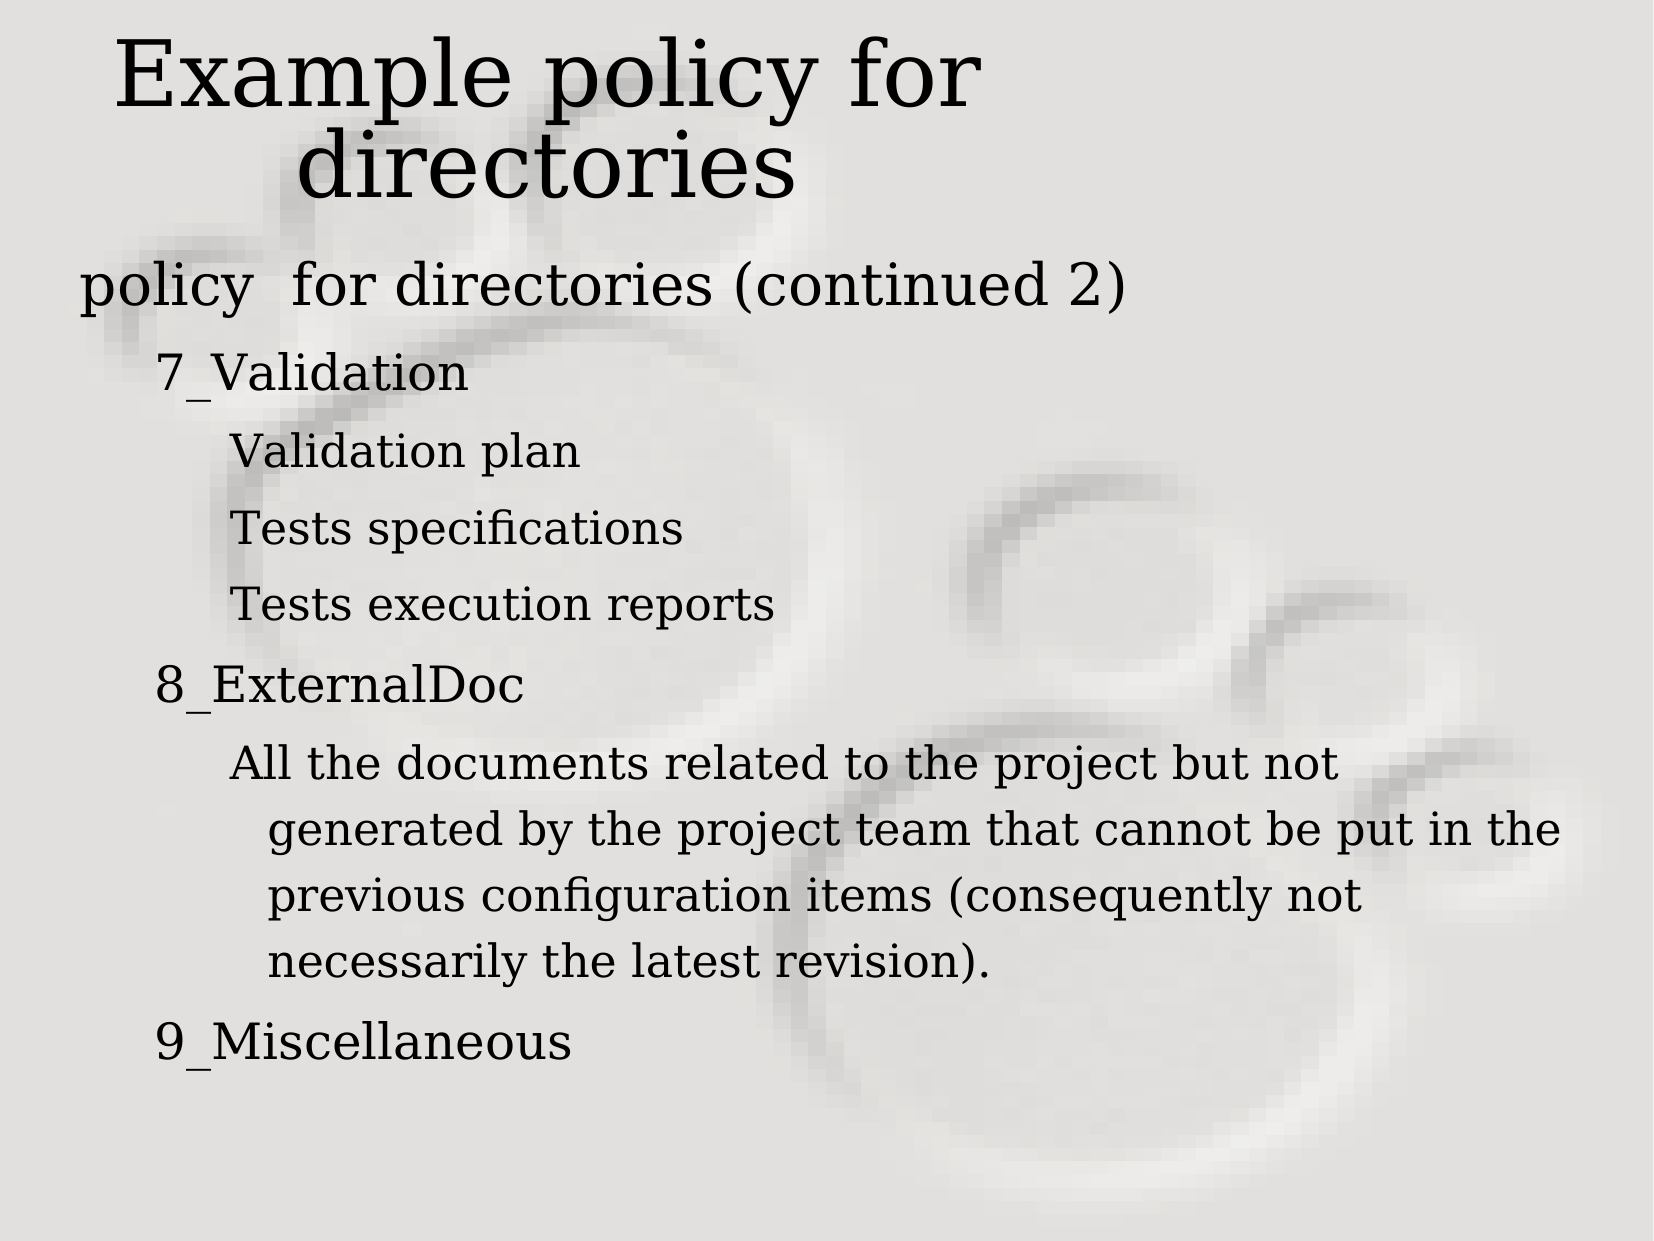

# Example policy for directories
policy for directories (continued 2)
7_Validation
Validation plan
Tests specifications
Tests execution reports
8_ExternalDoc
All the documents related to the project but not generated by the project team that cannot be put in the previous configuration items (consequently not necessarily the latest revision).
9_Miscellaneous